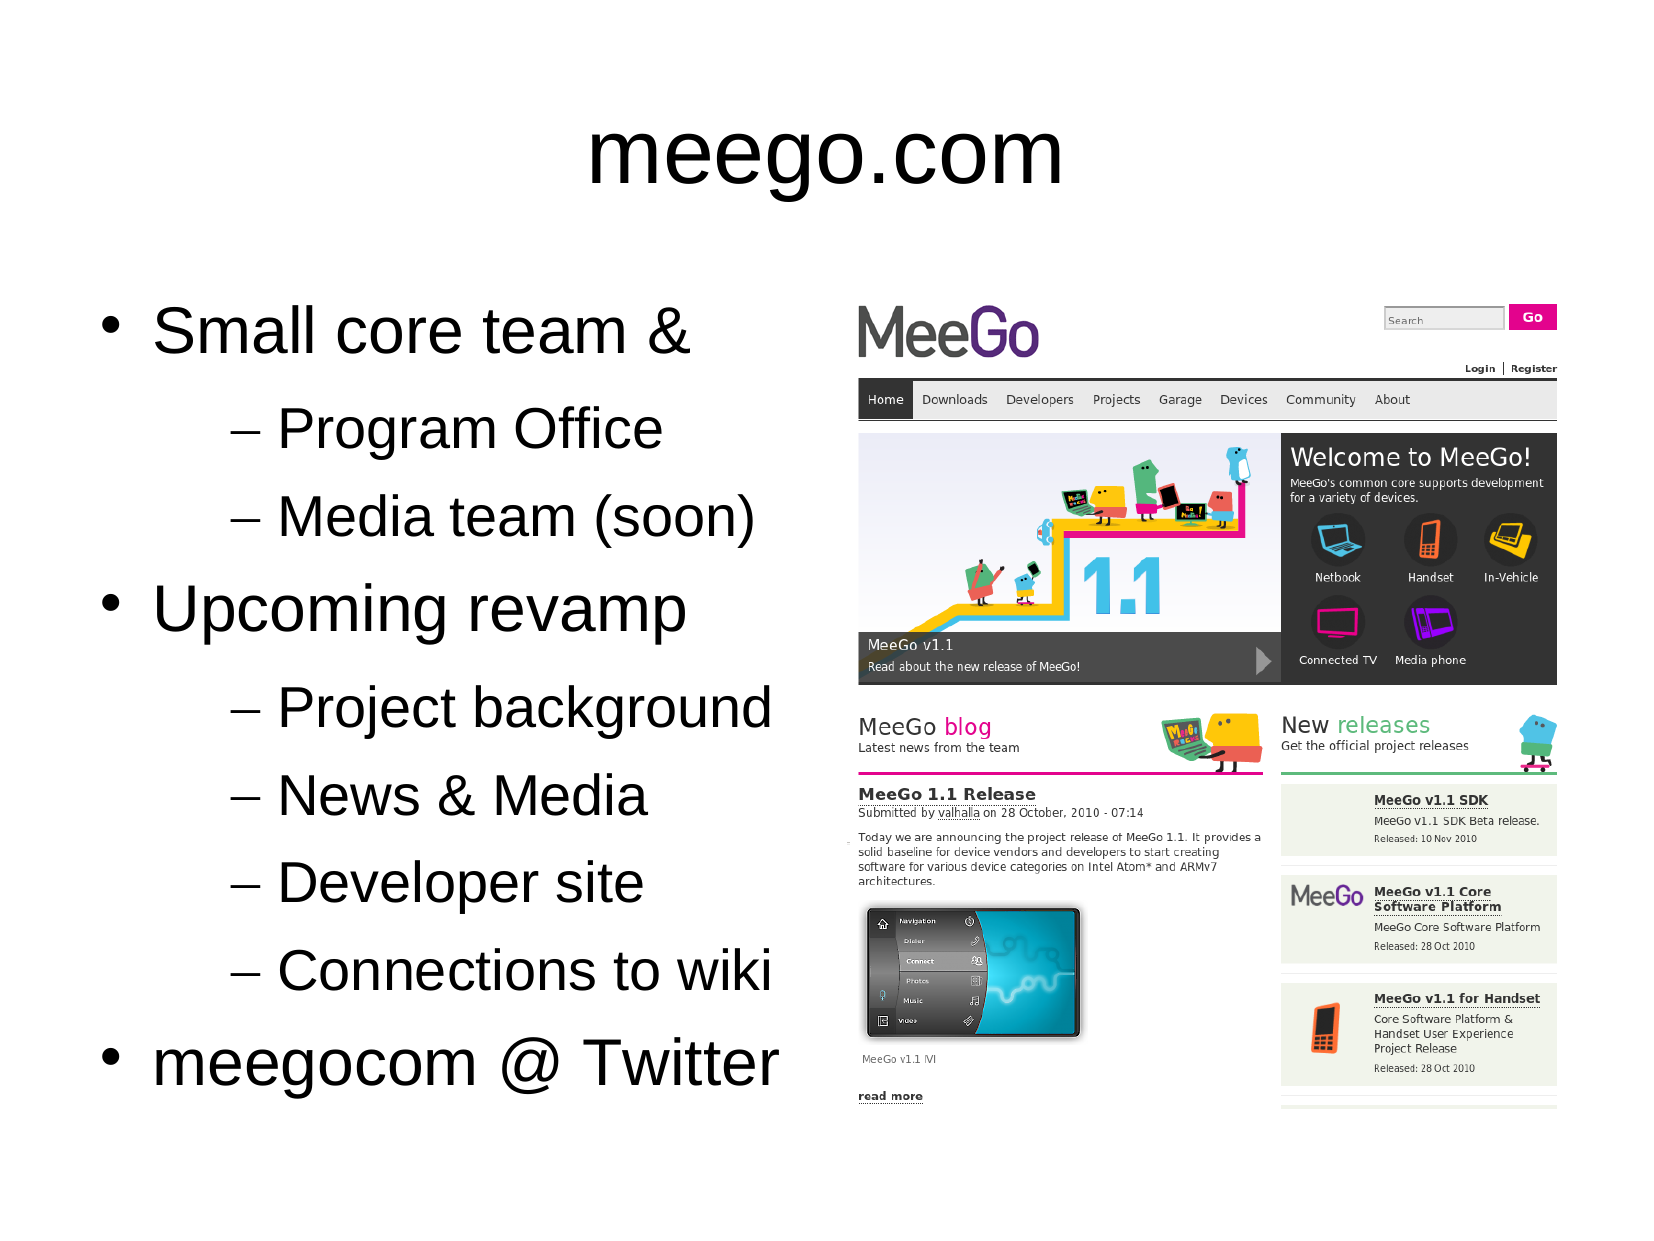

# meego.com
Small core team &
Program Office
Media team (soon)
Upcoming revamp
Project background
News & Media
Developer site
Connections to wiki
meegocom @ Twitter